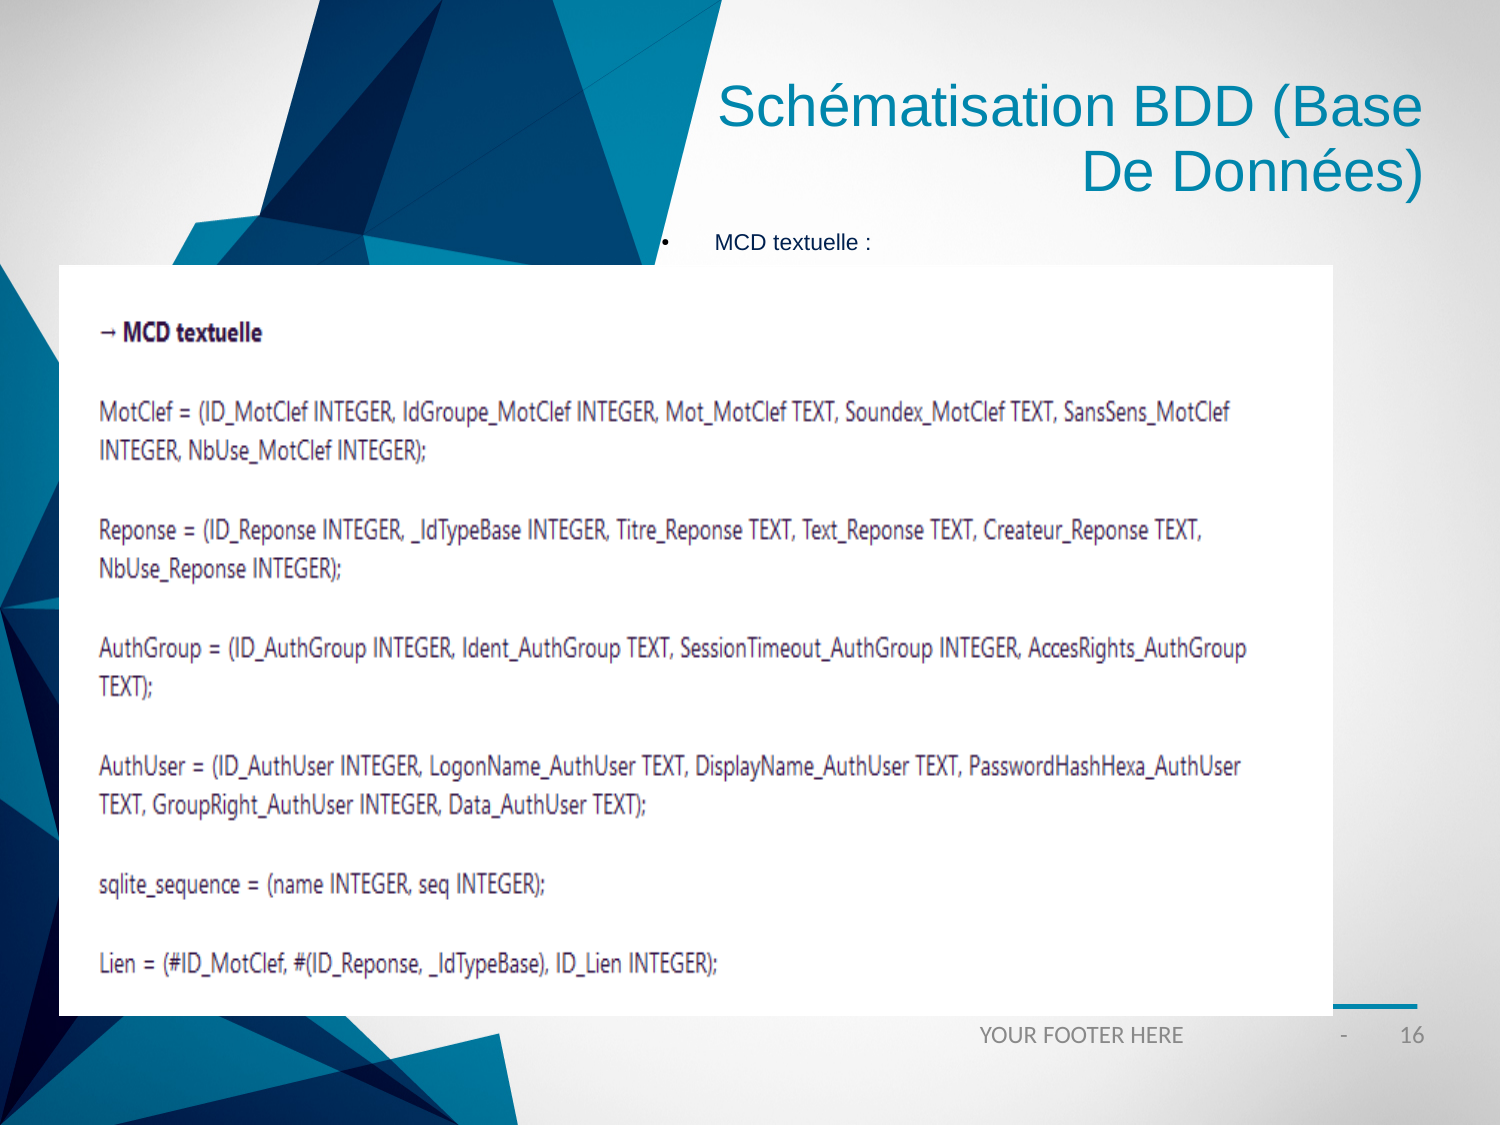

# Schématisation BDD (Base De Données)
MCD textuelle :
YOUR FOOTER HERE
16